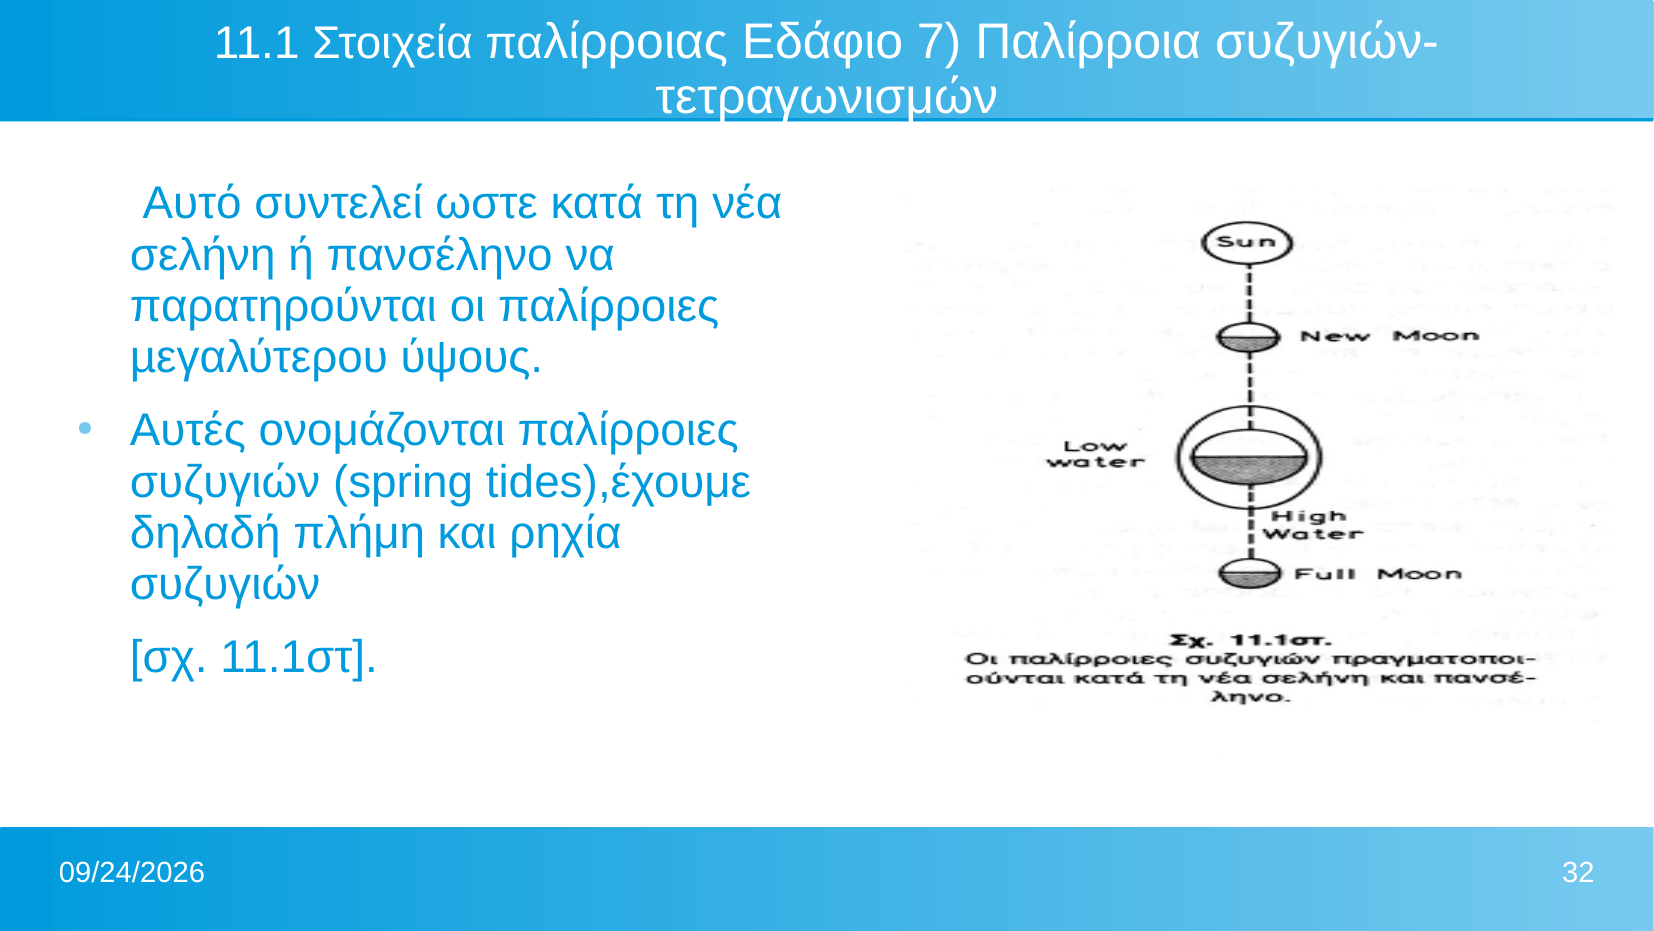

# 11.1 Στοιχεία παλίρροιας Εδάφιο 7) Παλίρροια συζυγιών-τετραγωνισμών
 Αυτό συντελεί ωστε κατά τη νέα σελήνη ή πανσέληνο να παρατηρούνται οι παλίρροιες µεγαλύτερου ύψους.
Αυτές ονομάζονται παλίρροιες συζυγιών (spring tides),έχουμε δηλαδή πλήμη και ρηχία συζυγιών
[σχ. 11.1στ].
32